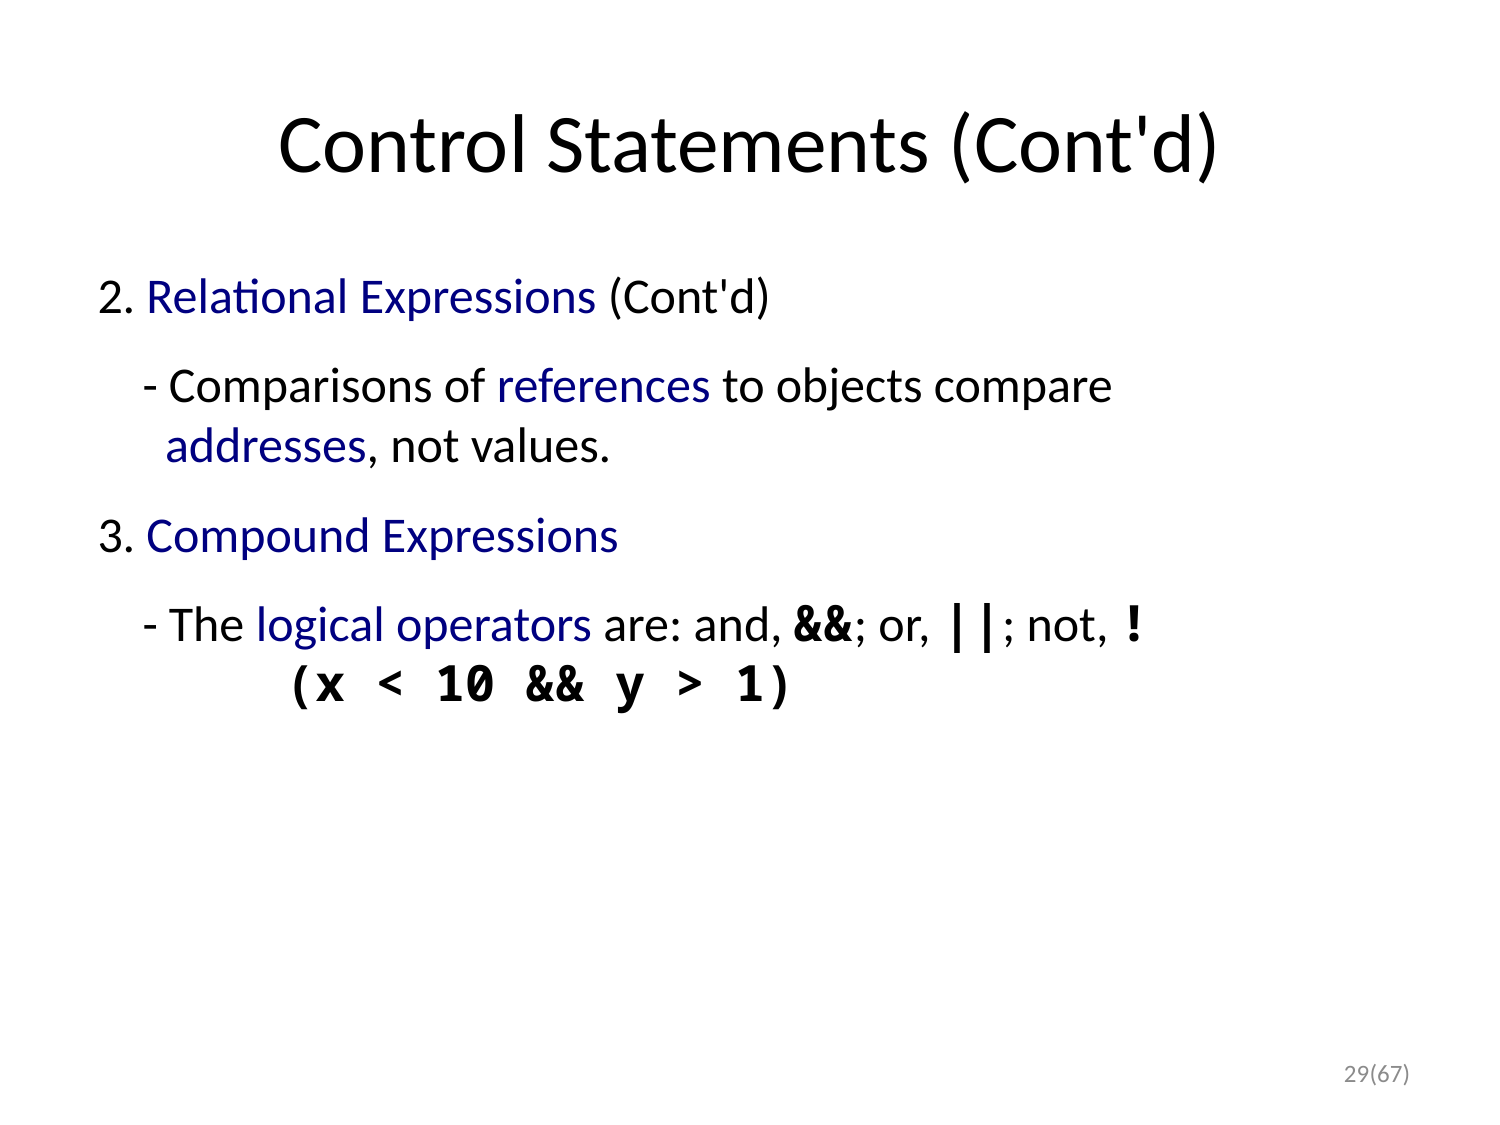

# Control Statements (Cont'd)
 2. Relational Expressions (Cont'd)
 - Comparisons of references to objects compare
 addresses, not values.
 3. Compound Expressions
 - The logical operators are: and, &&; or, ||; not, !
 (x < 10 && y > 1)
29